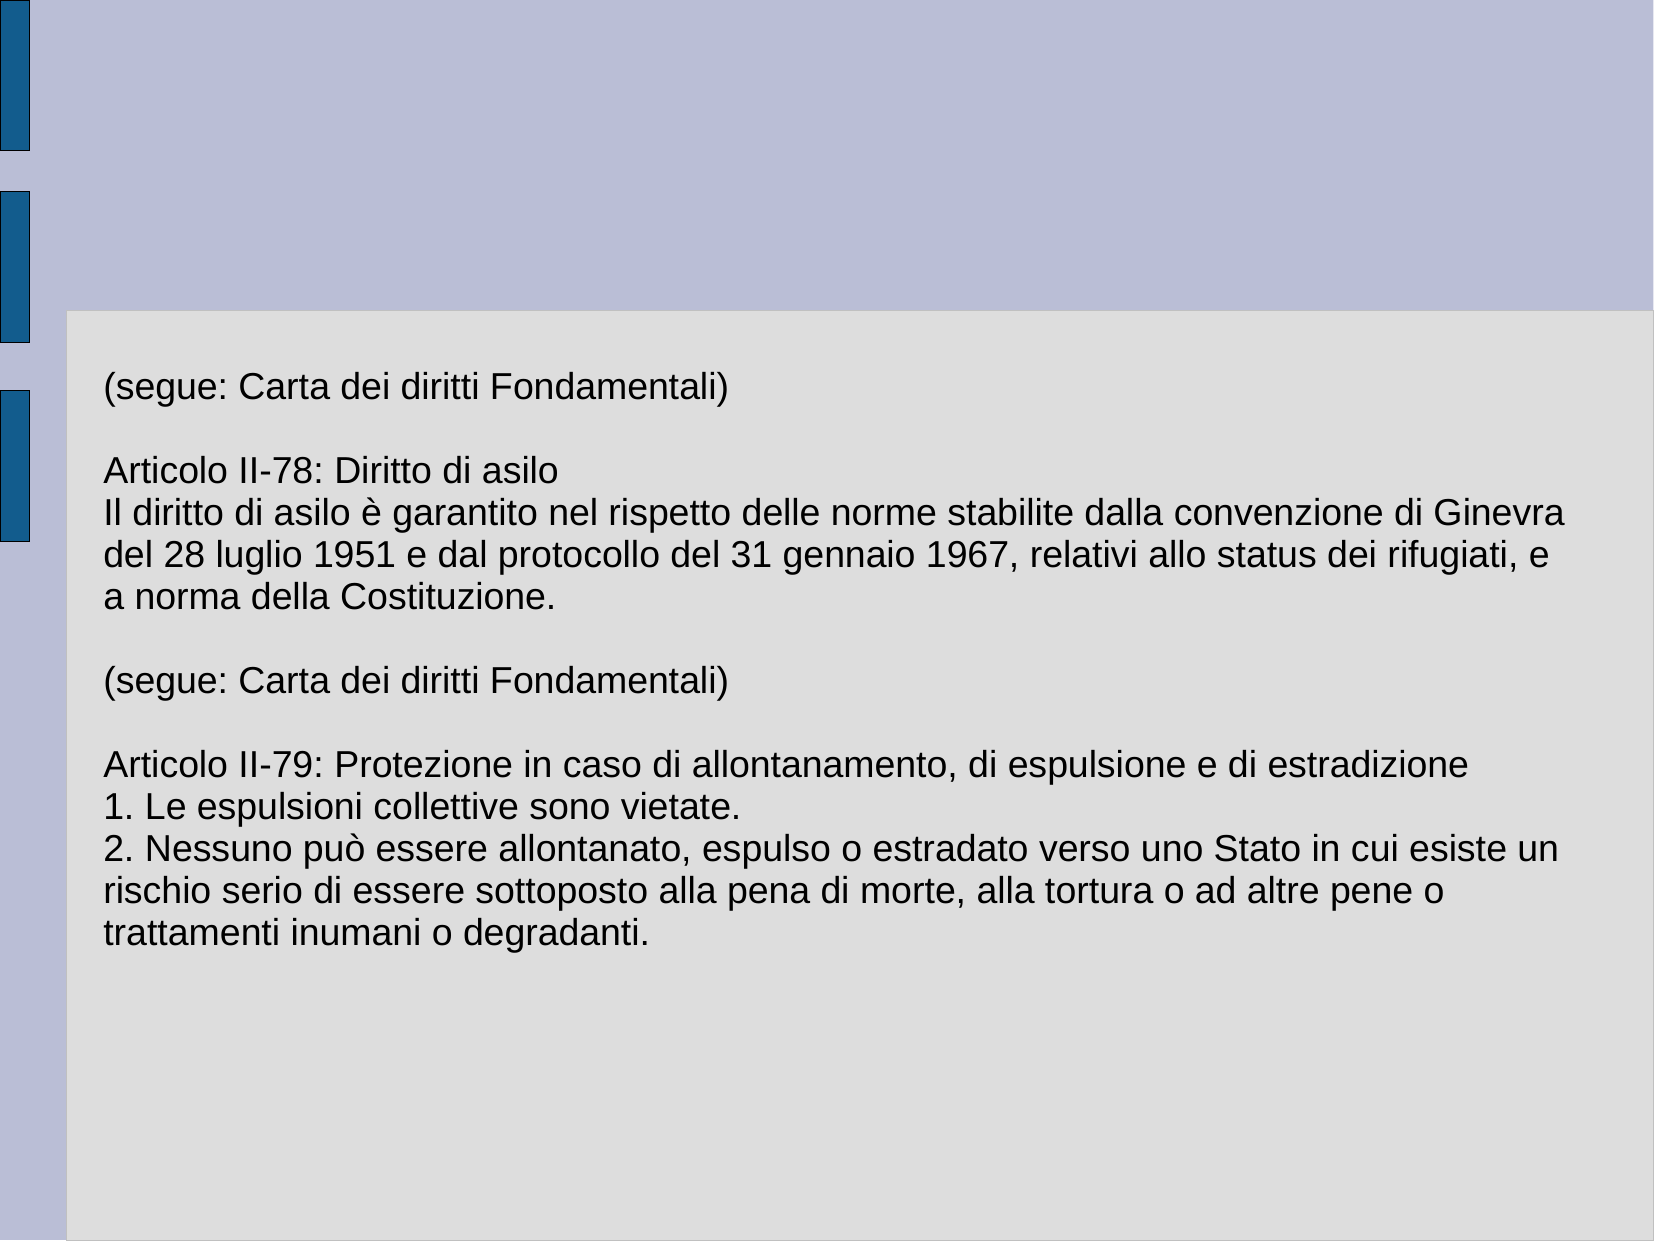

(segue: Carta dei diritti Fondamentali)
Articolo II-78: Diritto di asilo
Il diritto di asilo è garantito nel rispetto delle norme stabilite dalla convenzione di Ginevra del 28 luglio 1951 e dal protocollo del 31 gennaio 1967, relativi allo status dei rifugiati, e a norma della Costituzione.
(segue: Carta dei diritti Fondamentali)
Articolo II-79: Protezione in caso di allontanamento, di espulsione e di estradizione
1. Le espulsioni collettive sono vietate.
2. Nessuno può essere allontanato, espulso o estradato verso uno Stato in cui esiste un rischio serio di essere sottoposto alla pena di morte, alla tortura o ad altre pene o trattamenti inumani o degradanti.